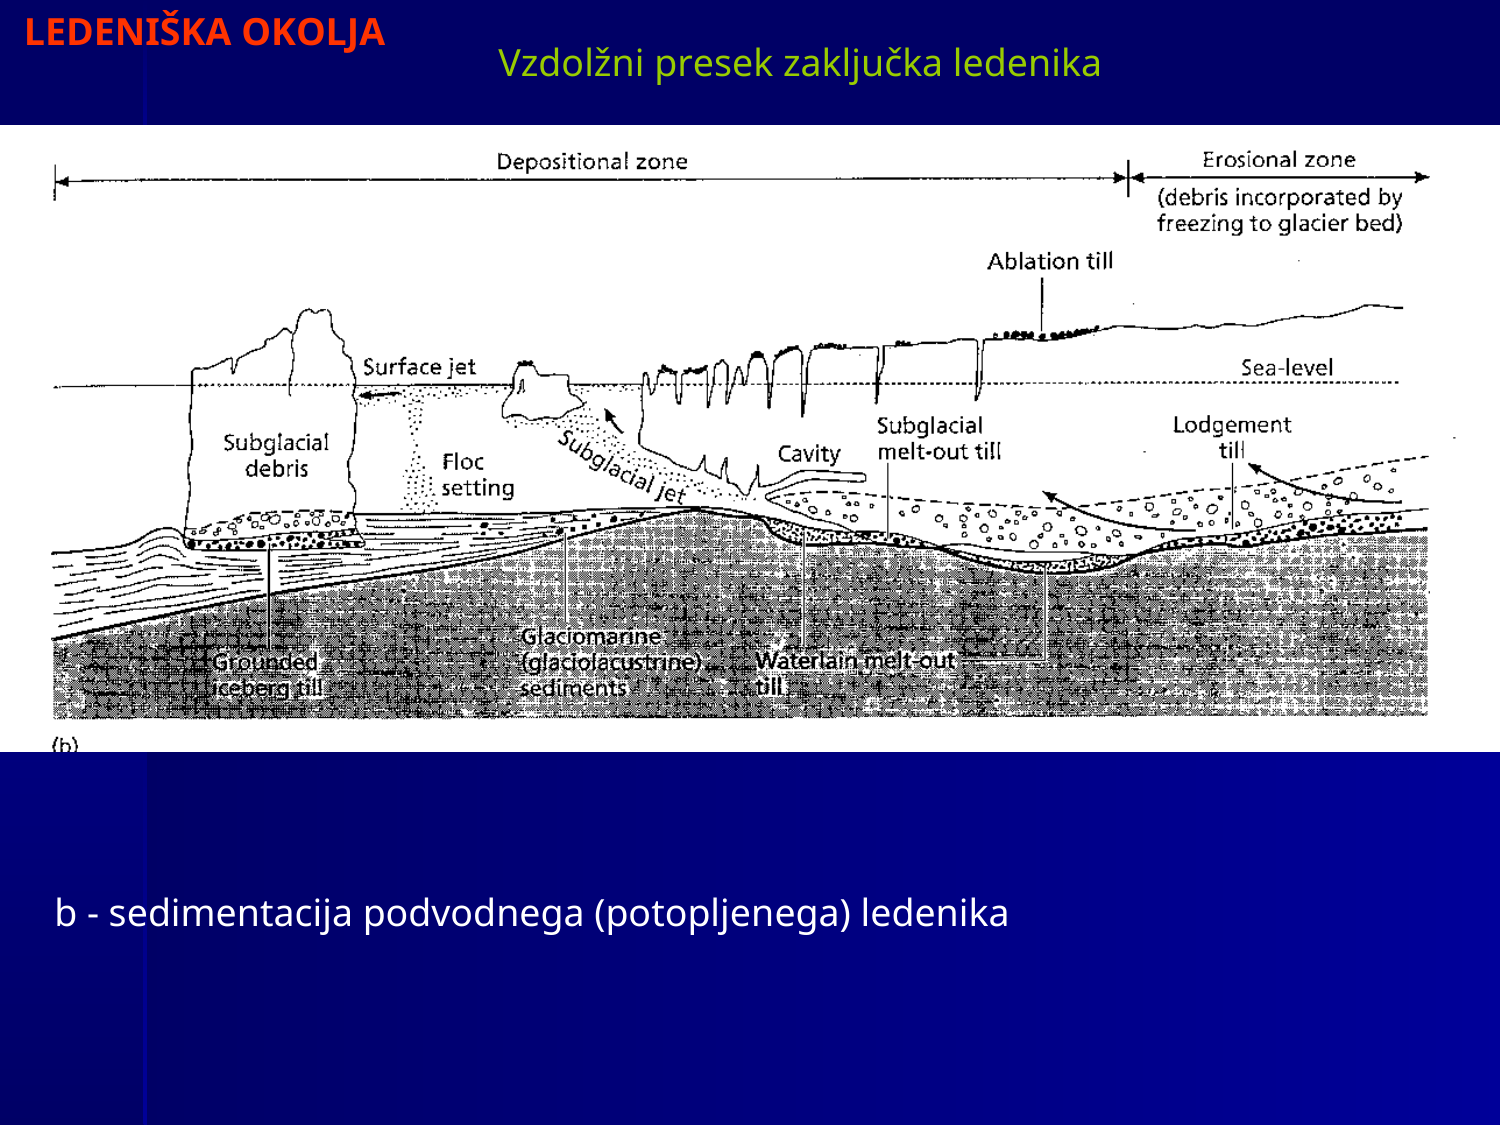

LEDENIŠKA OKOLJA
Vzdolžni presek zaključka ledenika
b - sedimentacija podvodnega (potopljenega) ledenika